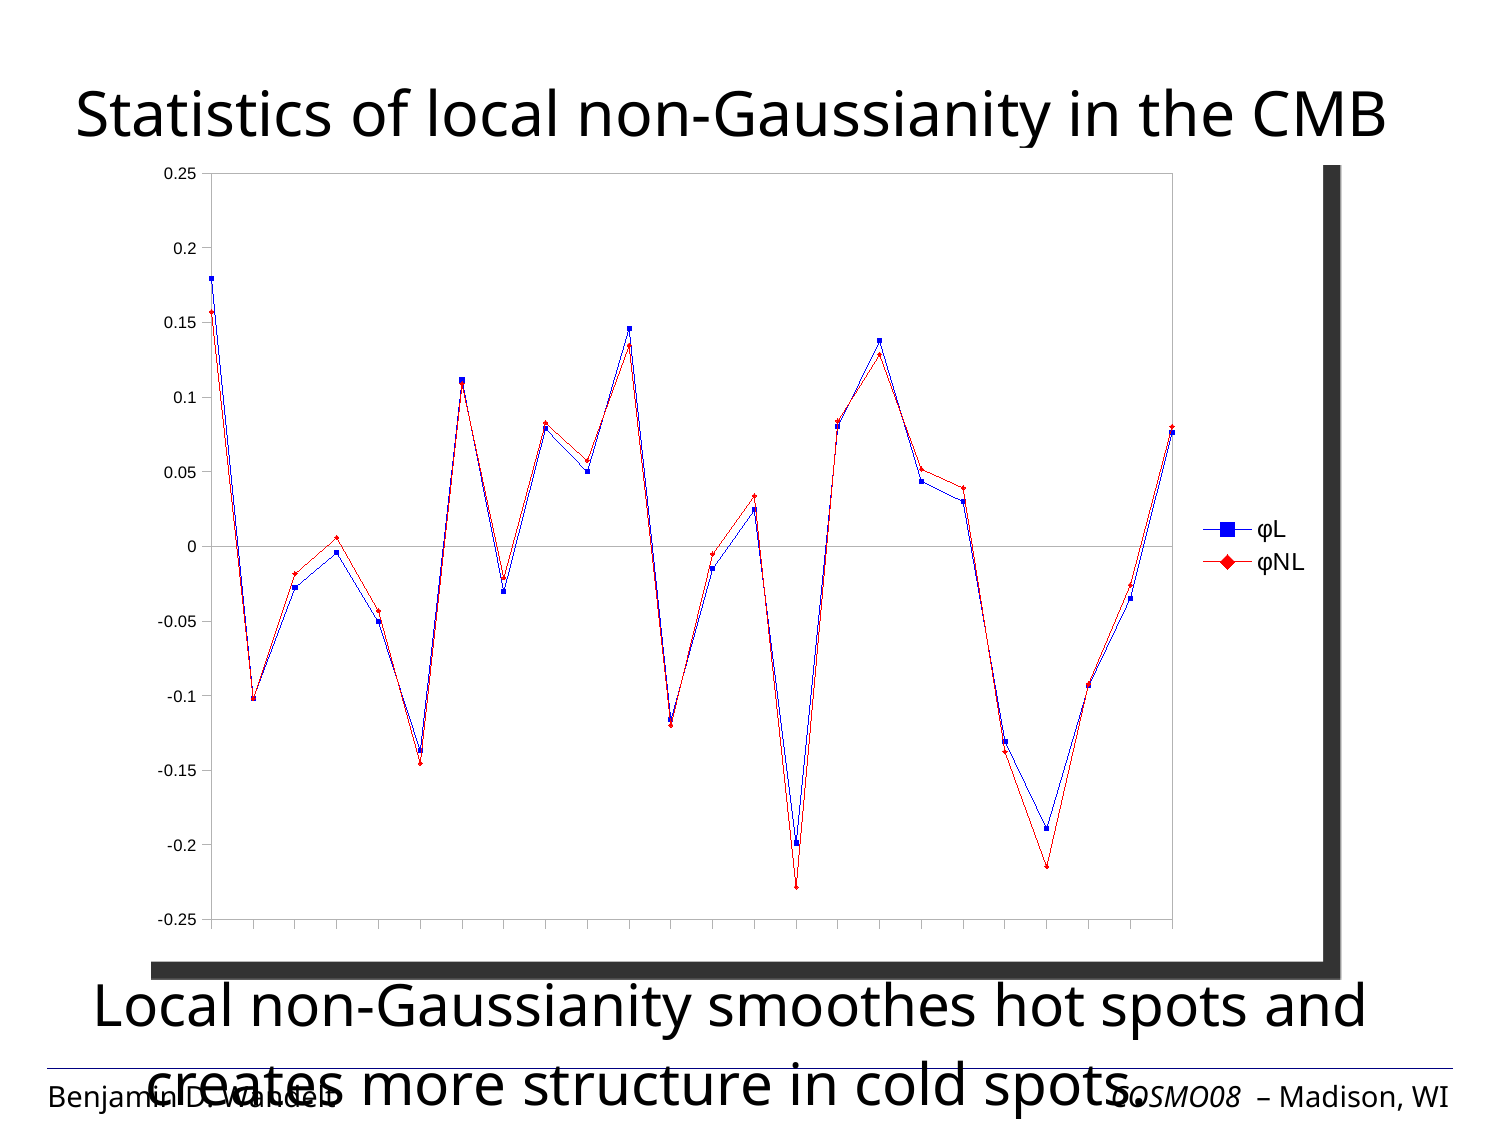

# Statistics of local non-Gaussianity in the CMB
### Chart
| Category | φL | φNL |
|---|---|---|
| Row 1 | 0.179467146824549 | 0.157258690035205 |
| Row 2 | -0.10169072542497 | -0.102031729062427 |
| Row 3 | -0.0275032807397687 | -0.0182597111912192 |
| Row 4 | -0.00394909512619392 | 0.00603530952149035 |
| Row 5 | -0.0505661183507798 | -0.0431230506758449 |
| Row 6 | -0.136634418774987 | -0.145303383168966 |
| Row 7 | 0.111575670644246 | 0.109126540364533 |
| Row 8 | -0.0301583910641805 | -0.0210679196157605 |
| Row 9 | 0.079192480239265 | 0.0829210313128186 |
| Row 10 | 0.0501693777275919 | 0.0576524112660181 |
| Row 11 | 0.146290475173192 | 0.134889572046794 |
| Row 12 | -0.116241950743126 | -0.119754141855693 |
| Row 13 | -0.0148136844996491 | -0.0050331297481042 |
| Row 14 | 0.0245551927243874 | 0.0339522352346555 |
| Row 15 | -0.198712118900113 | -0.228198625097885 |
| Row 16 | 0.0806024353770562 | 0.0841056827883437 |
| Row 17 | 0.137751396221809 | 0.128775949060751 |
| Row 18 | 0.0438001647999513 | 0.0518817103634484 |
| Row 19 | 0.0301431318094425 | 0.039234523414161 |
| Row 20 | -0.130430005798517 | -0.137441992211118 |
| Row 21 | -0.188848536637471 | -0.214512306427585 |
| Row 22 | -0.0934324167607653 | -0.0921620332625227 |
| Row 23 | -0.0347056489761041 | -0.0259101310469566 |
| Row 24 | 0.0763084810937834 | 0.0804854968069431 |Local non-Gaussianity smoothes hot spots and creates more structure in cold spots.
August 2, 2008